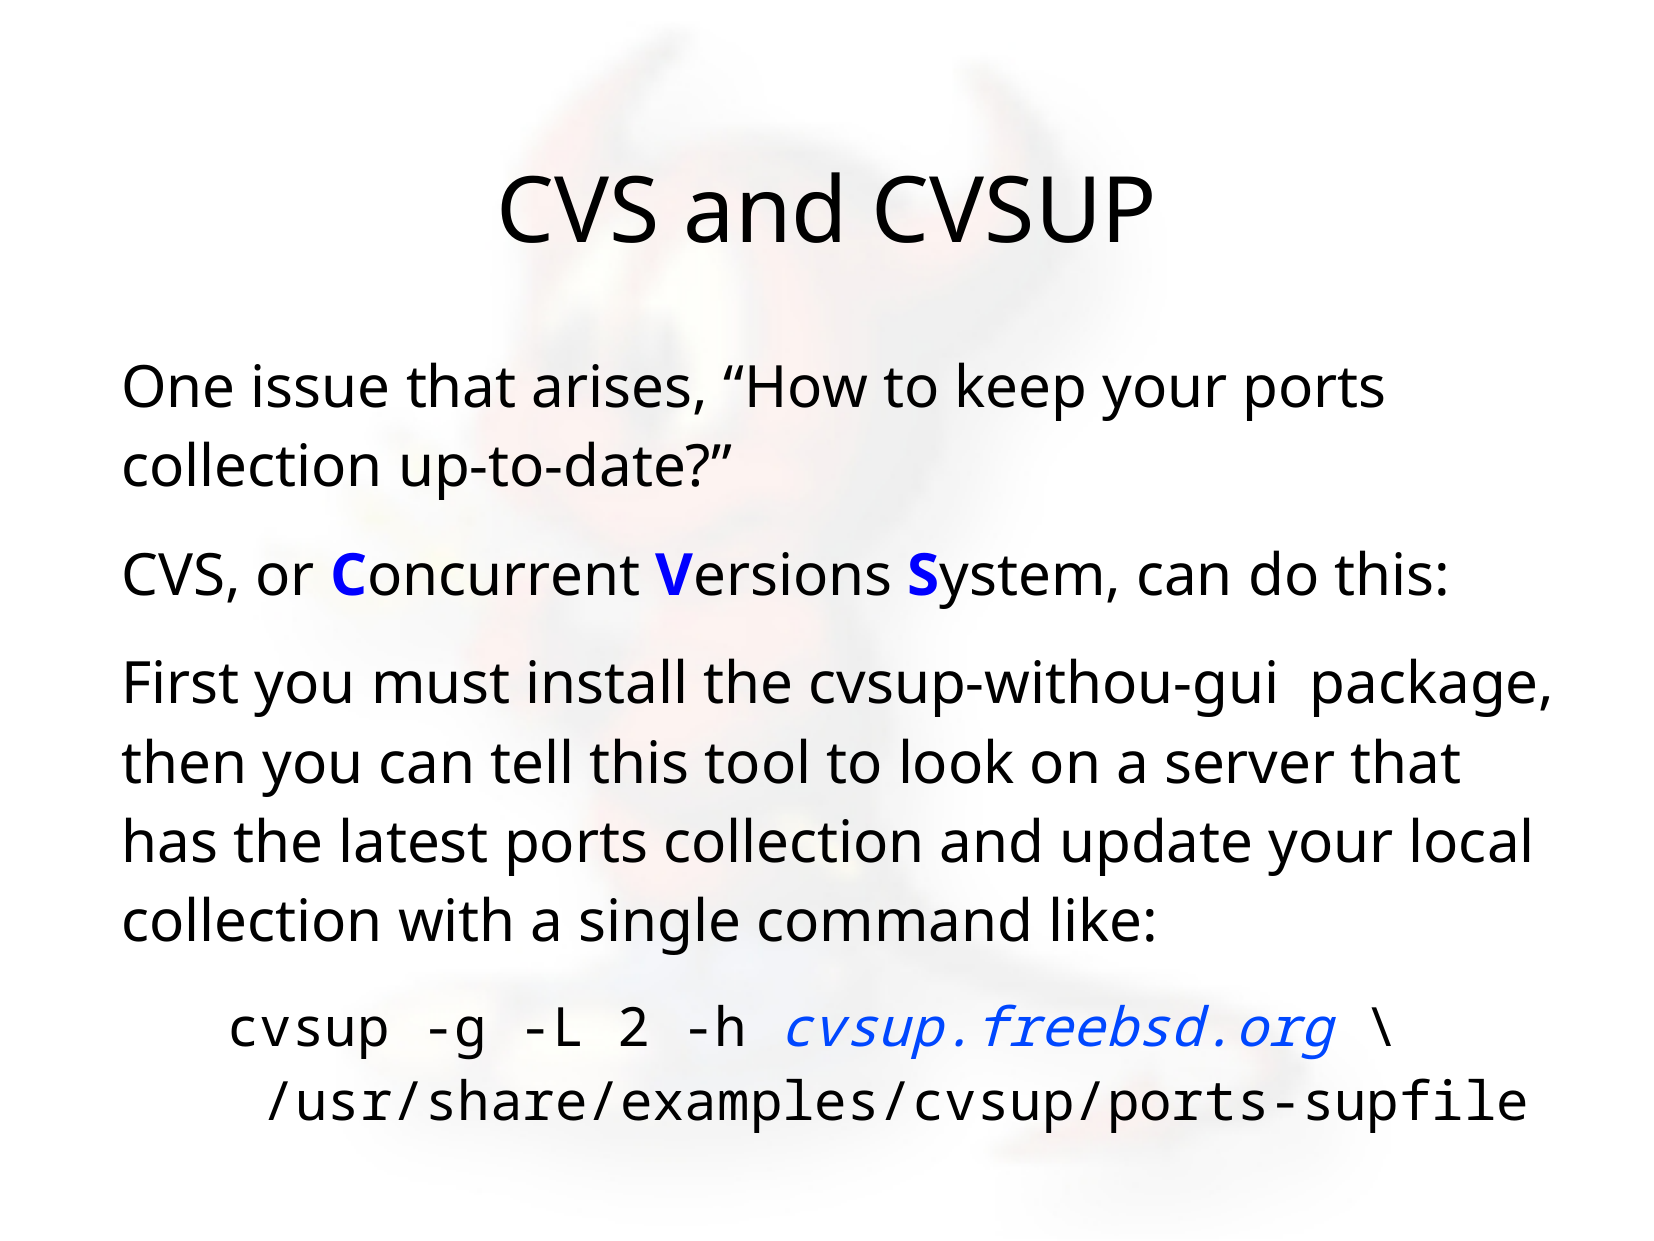

# CVS and CVSUP
One issue that arises, “How to keep your ports collection up-to-date?”
CVS, or Concurrent Versions System, can do this:
First you must install the cvsup-withou-gui package, then you can tell this tool to look on a server that has the latest ports collection and update your local collection with a single command like:
cvsup -g -L 2 -h cvsup.freebsd.org \
/usr/share/examples/cvsup/ports-supfile